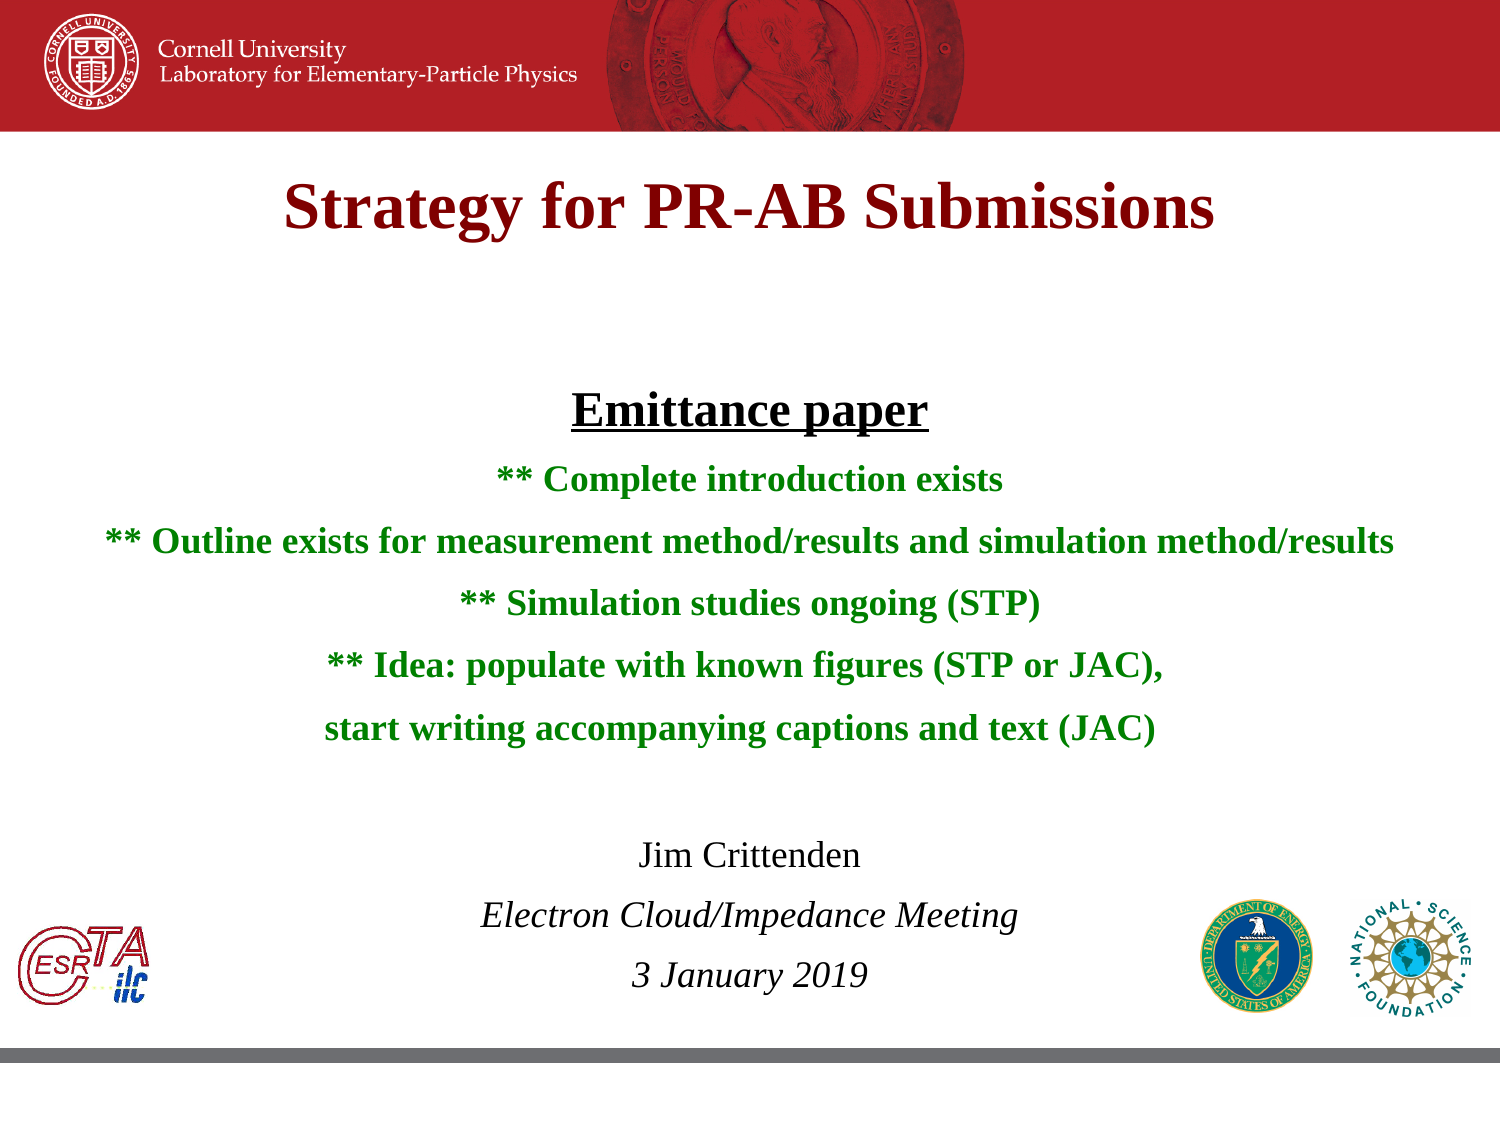

Strategy for PR-AB Submissions
Emittance paper
** Complete introduction exists
** Outline exists for measurement method/results and simulation method/results
** Simulation studies ongoing (STP)
** Idea: populate with known figures (STP or JAC),
start writing accompanying captions and text (JAC)
# Jim Crittenden
Electron Cloud/Impedance Meeting
3 January 2019